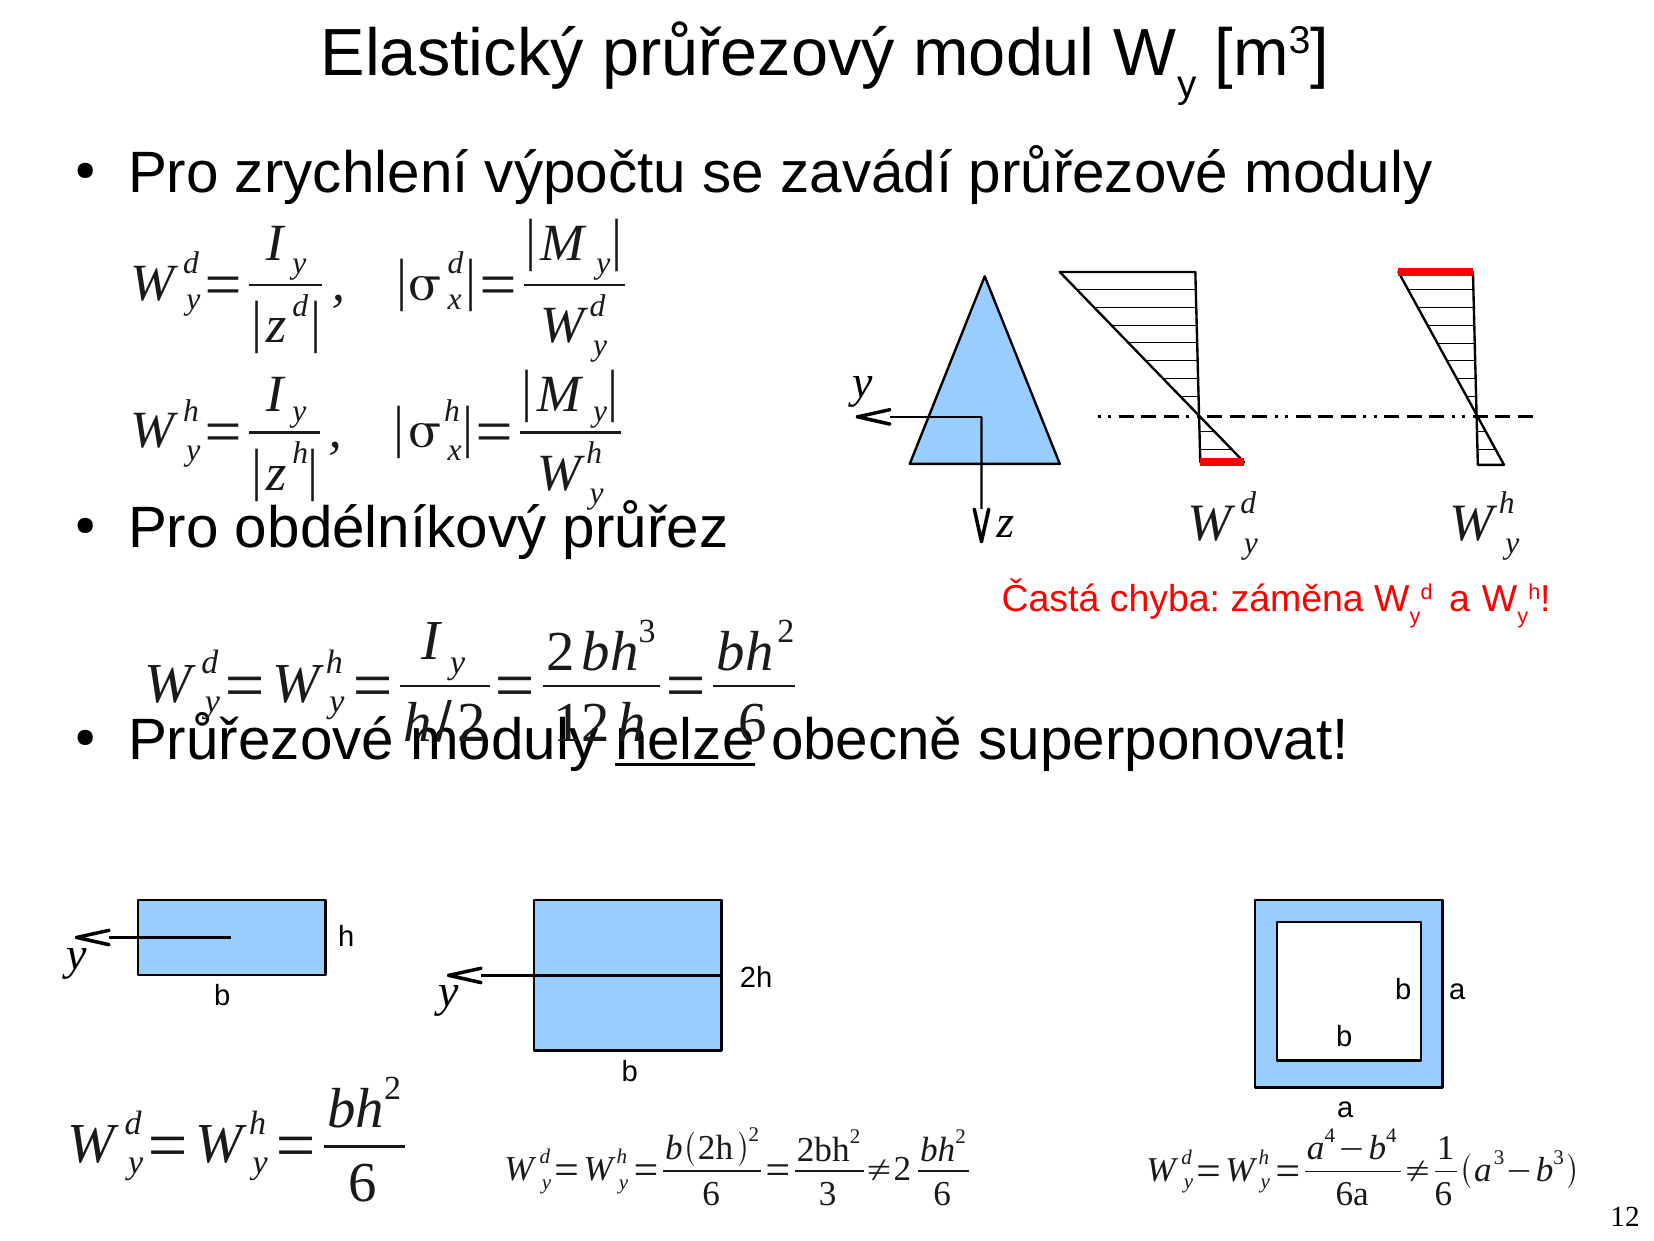

# Elastický průřezový modul Wy [m3]
Pro zrychlení výpočtu se zavádí průřezové moduly
Pro obdélníkový průřez
Průřezové moduly nelze obecně superponovat!
y
z
Častá chyba: záměna Wyd a Wyh!
h
y
2h
y
b
a
b
b
b
a
12